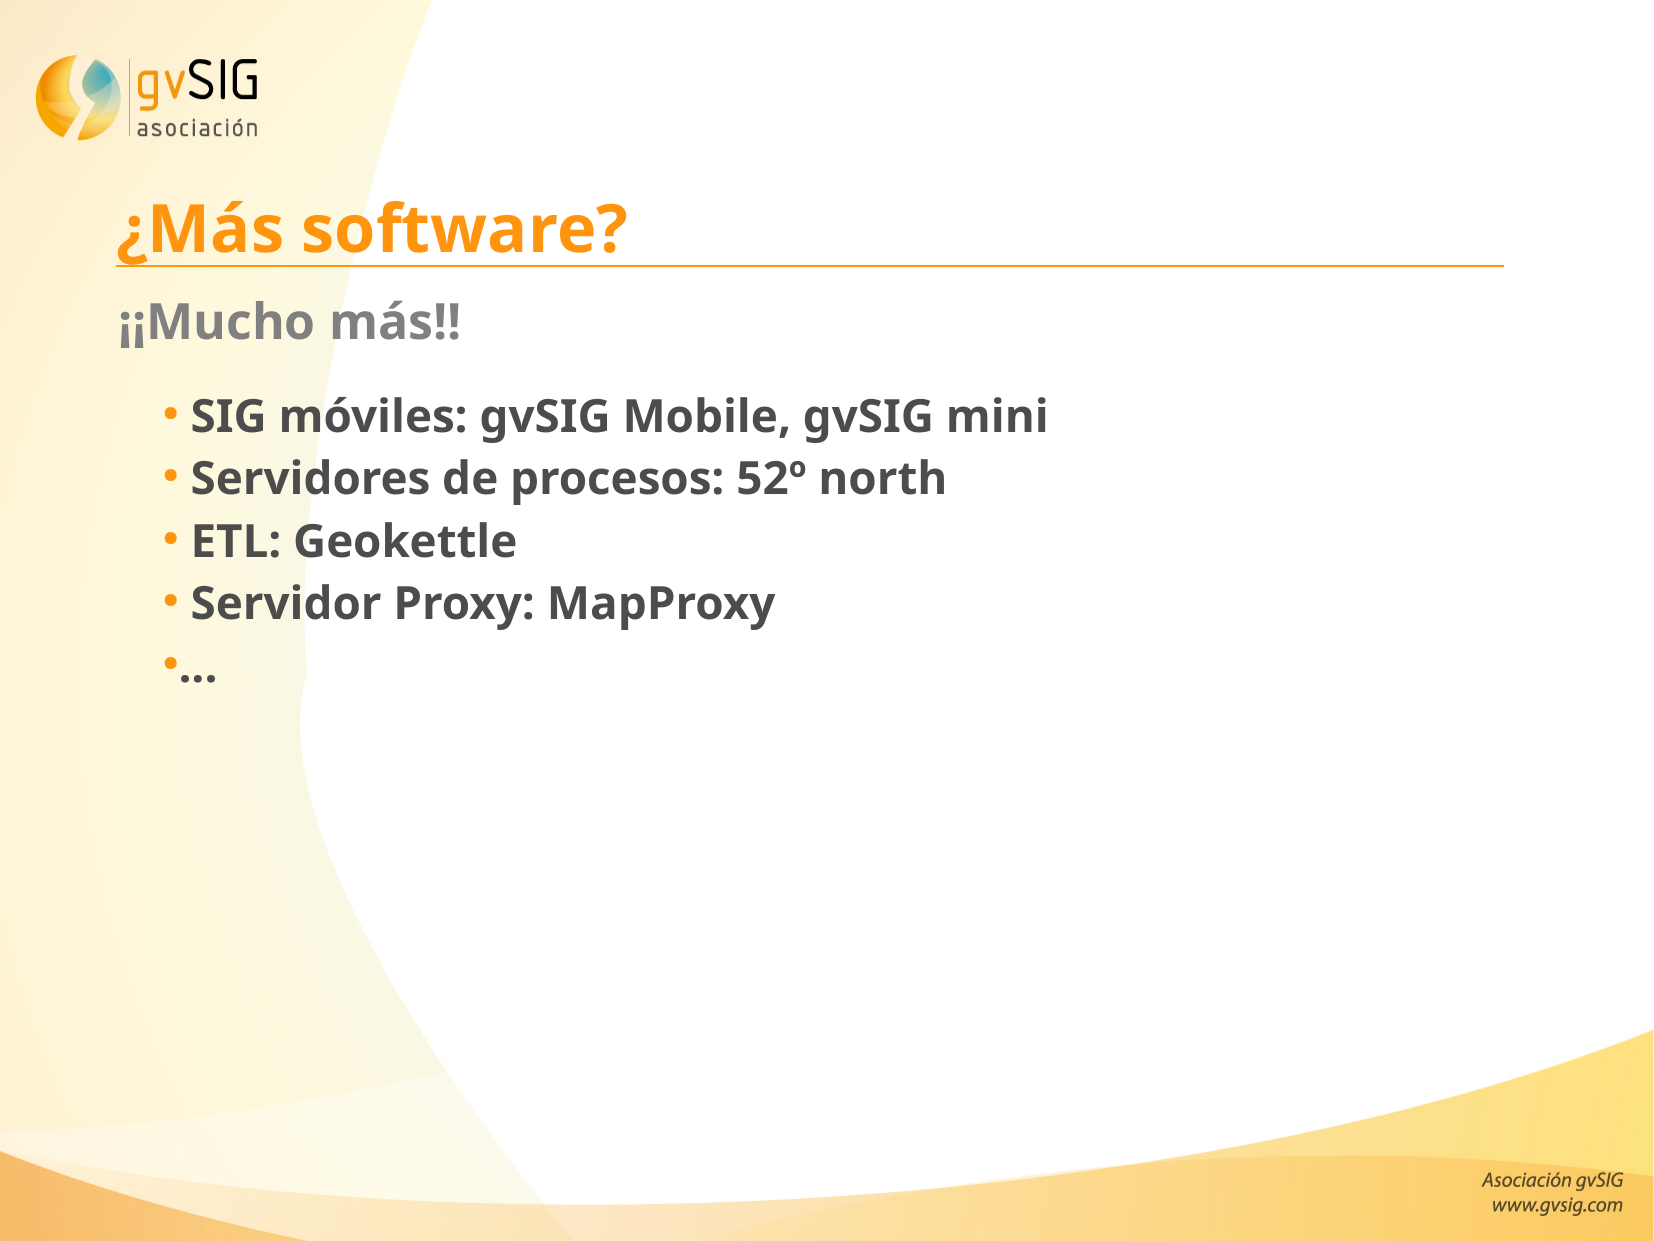

# ¿Más software?
¡¡Mucho más!!
 SIG móviles: gvSIG Mobile, gvSIG mini
 Servidores de procesos: 52º north
 ETL: Geokettle
 Servidor Proxy: MapProxy
...